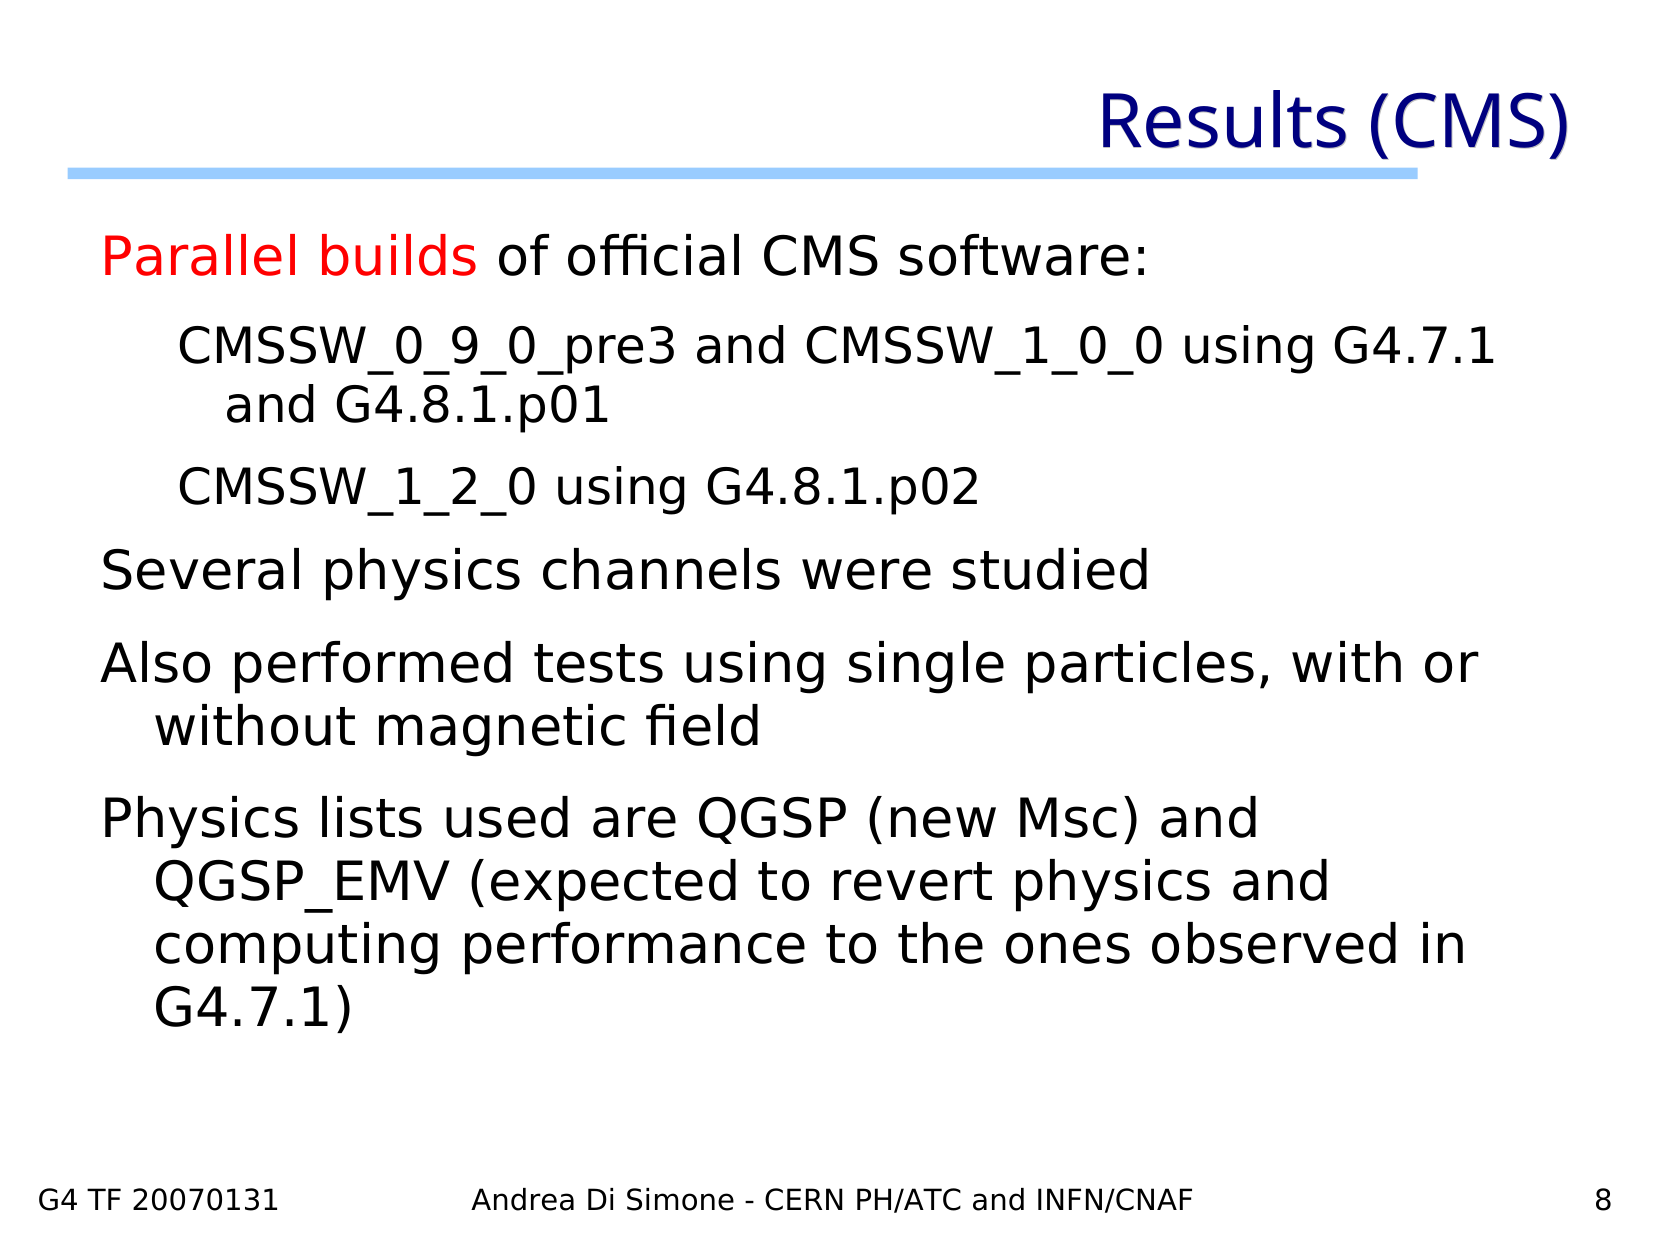

# Results (CMS)
Parallel builds of official CMS software:
CMSSW_0_9_0_pre3 and CMSSW_1_0_0 using G4.7.1 and G4.8.1.p01
CMSSW_1_2_0 using G4.8.1.p02
Several physics channels were studied
Also performed tests using single particles, with or without magnetic field
Physics lists used are QGSP (new Msc) and QGSP_EMV (expected to revert physics and computing performance to the ones observed in G4.7.1)
G4 TF 20070131
Andrea Di Simone - CERN PH/ATC and INFN/CNAF
8